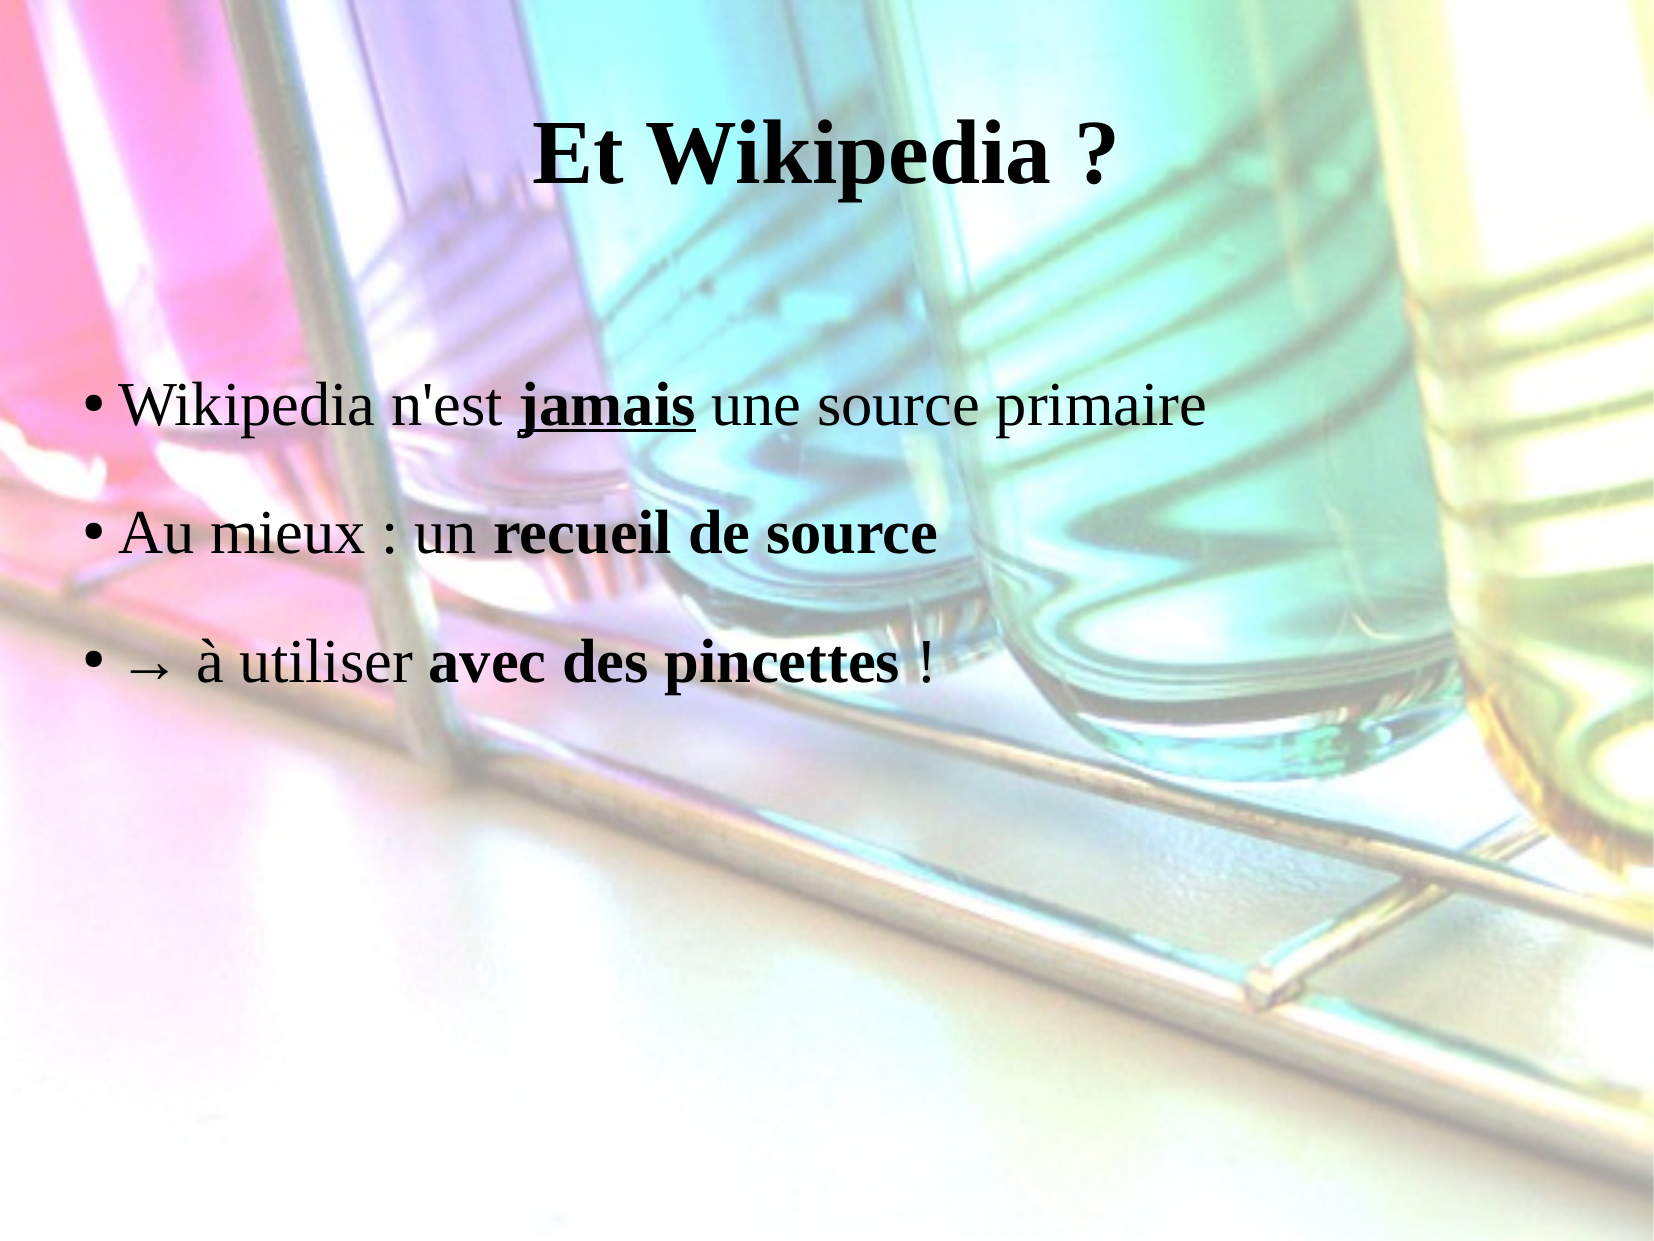

# Et Wikipedia ?
Wikipedia n'est jamais une source primaire
Au mieux : un recueil de source
→ à utiliser avec des pincettes !